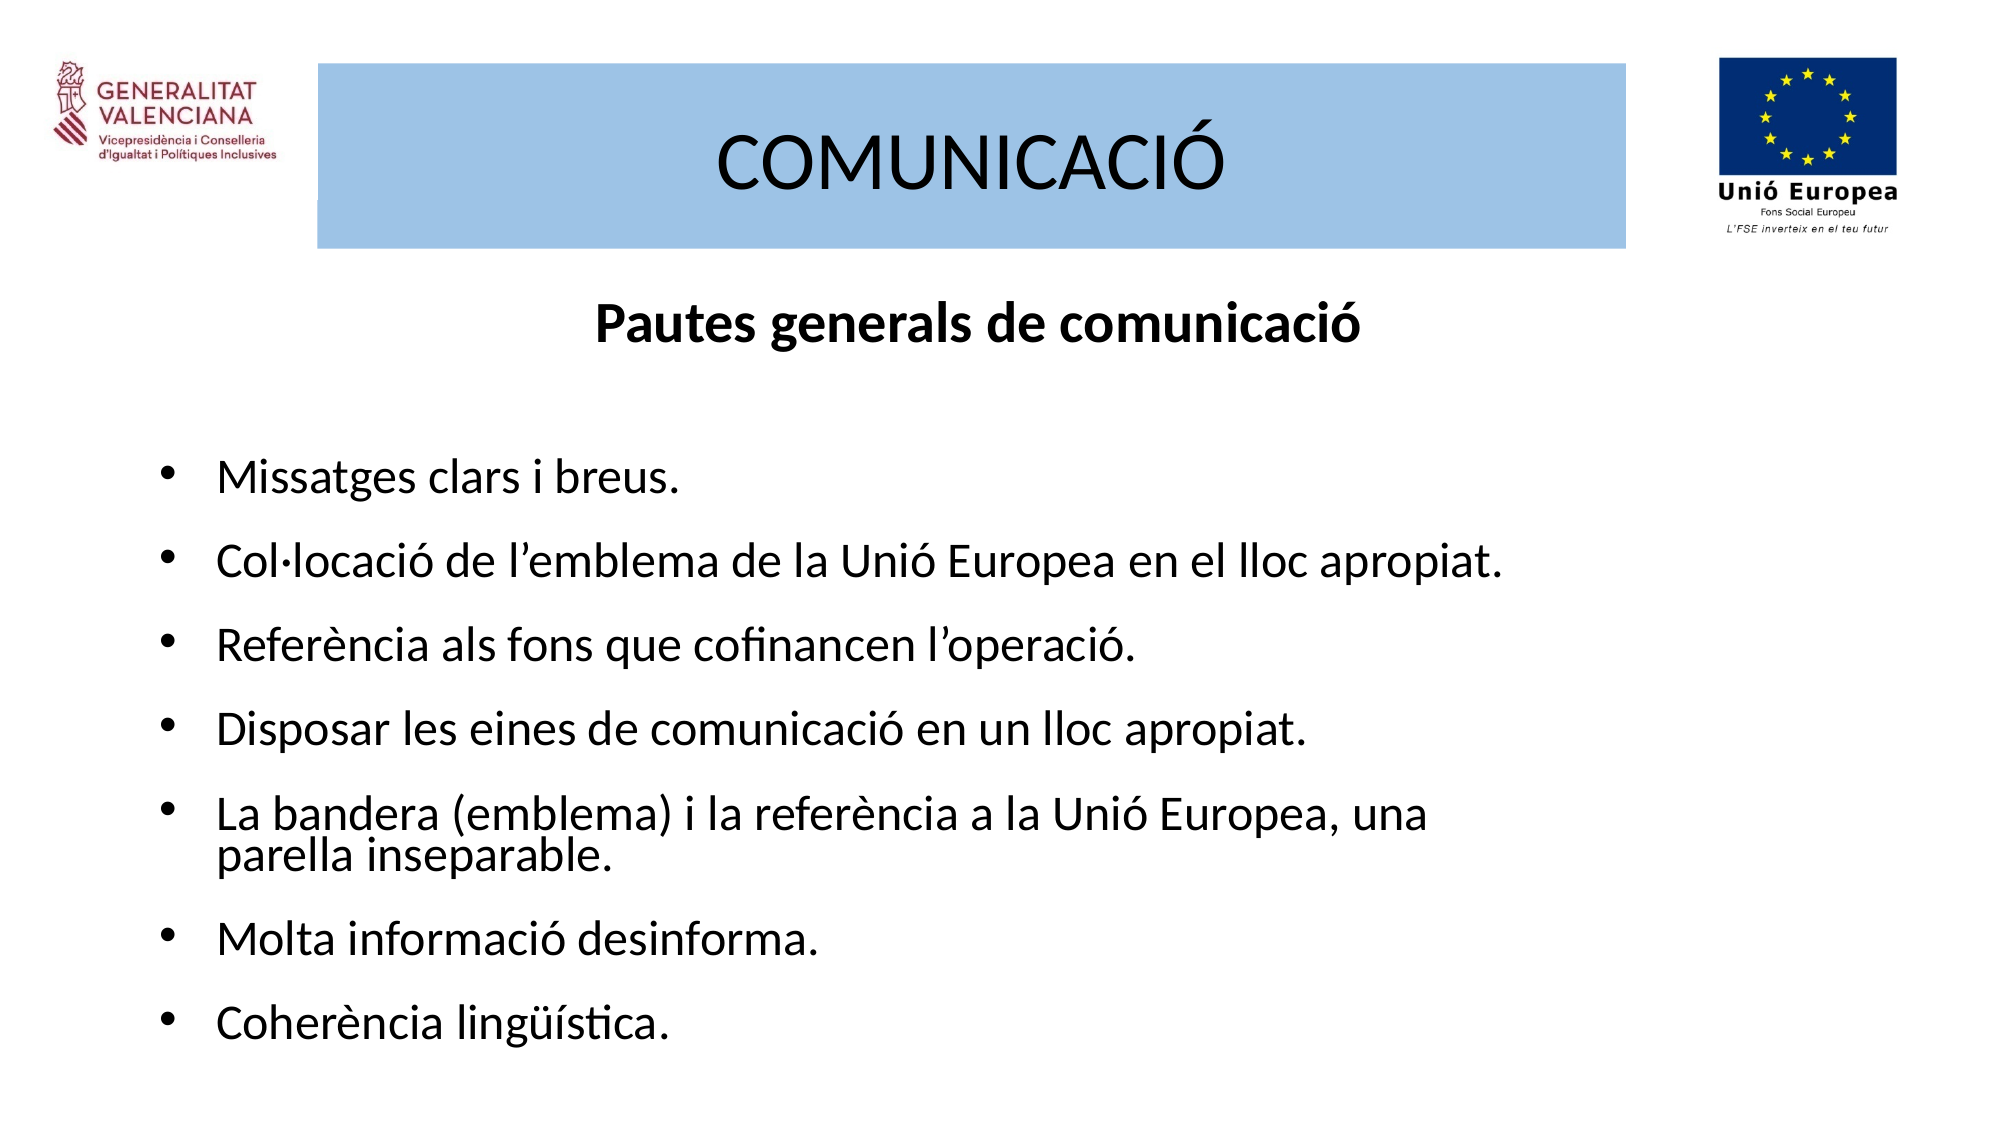

COMUNICACIÓ
Pautes generals de comunicació
Missatges clars i breus.
Col·locació de l’emblema de la Unió Europea en el lloc apropiat.
Referència als fons que cofinancen l’operació.
Disposar les eines de comunicació en un lloc apropiat.
La bandera (emblema) i la referència a la Unió Europea, una
 parella inseparable.
Molta informació desinforma.
Coherència lingüística.